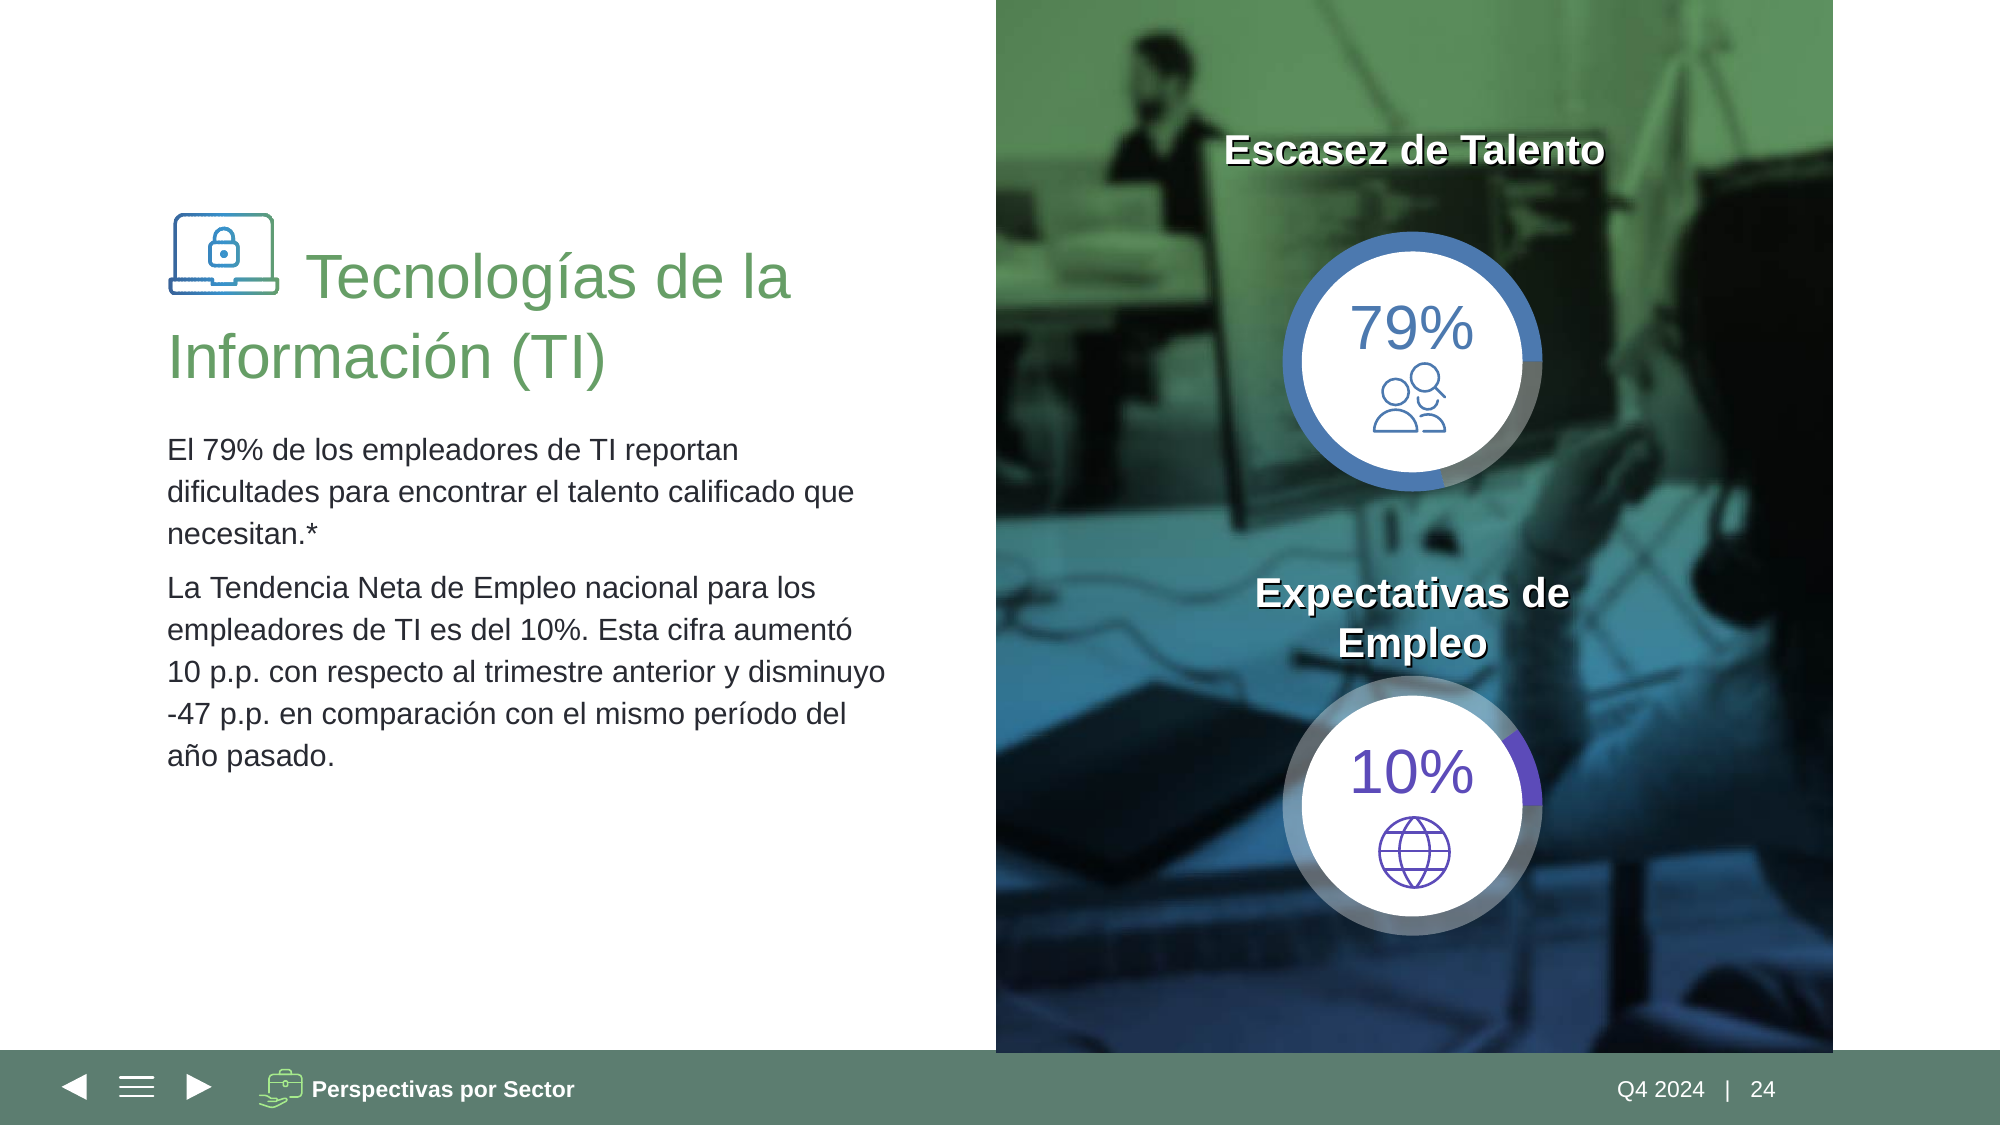

Escasez de Talento
### Chart
| Category | Column1 |
|---|---|
| 1st Qtr | 79.0 |
| 2nd Qtr | 21.0 |79%
### Chart
| Category | Column1 |
|---|---|
| 1st Qtr | 10.0 |
| 2nd Qtr | 90.0 |10%
       Tecnologías de la Información (TI)
# El 79% de los empleadores de TI reportan dificultades para encontrar el talento calificado que necesitan.*
La Tendencia Neta de Empleo nacional para los empleadores de TI es del 10%. Esta cifra aumentó 10 p.p. con respecto al trimestre anterior y disminuyo -47 p.p. en comparación con el mismo período del año pasado.
Expectativas de Empleo